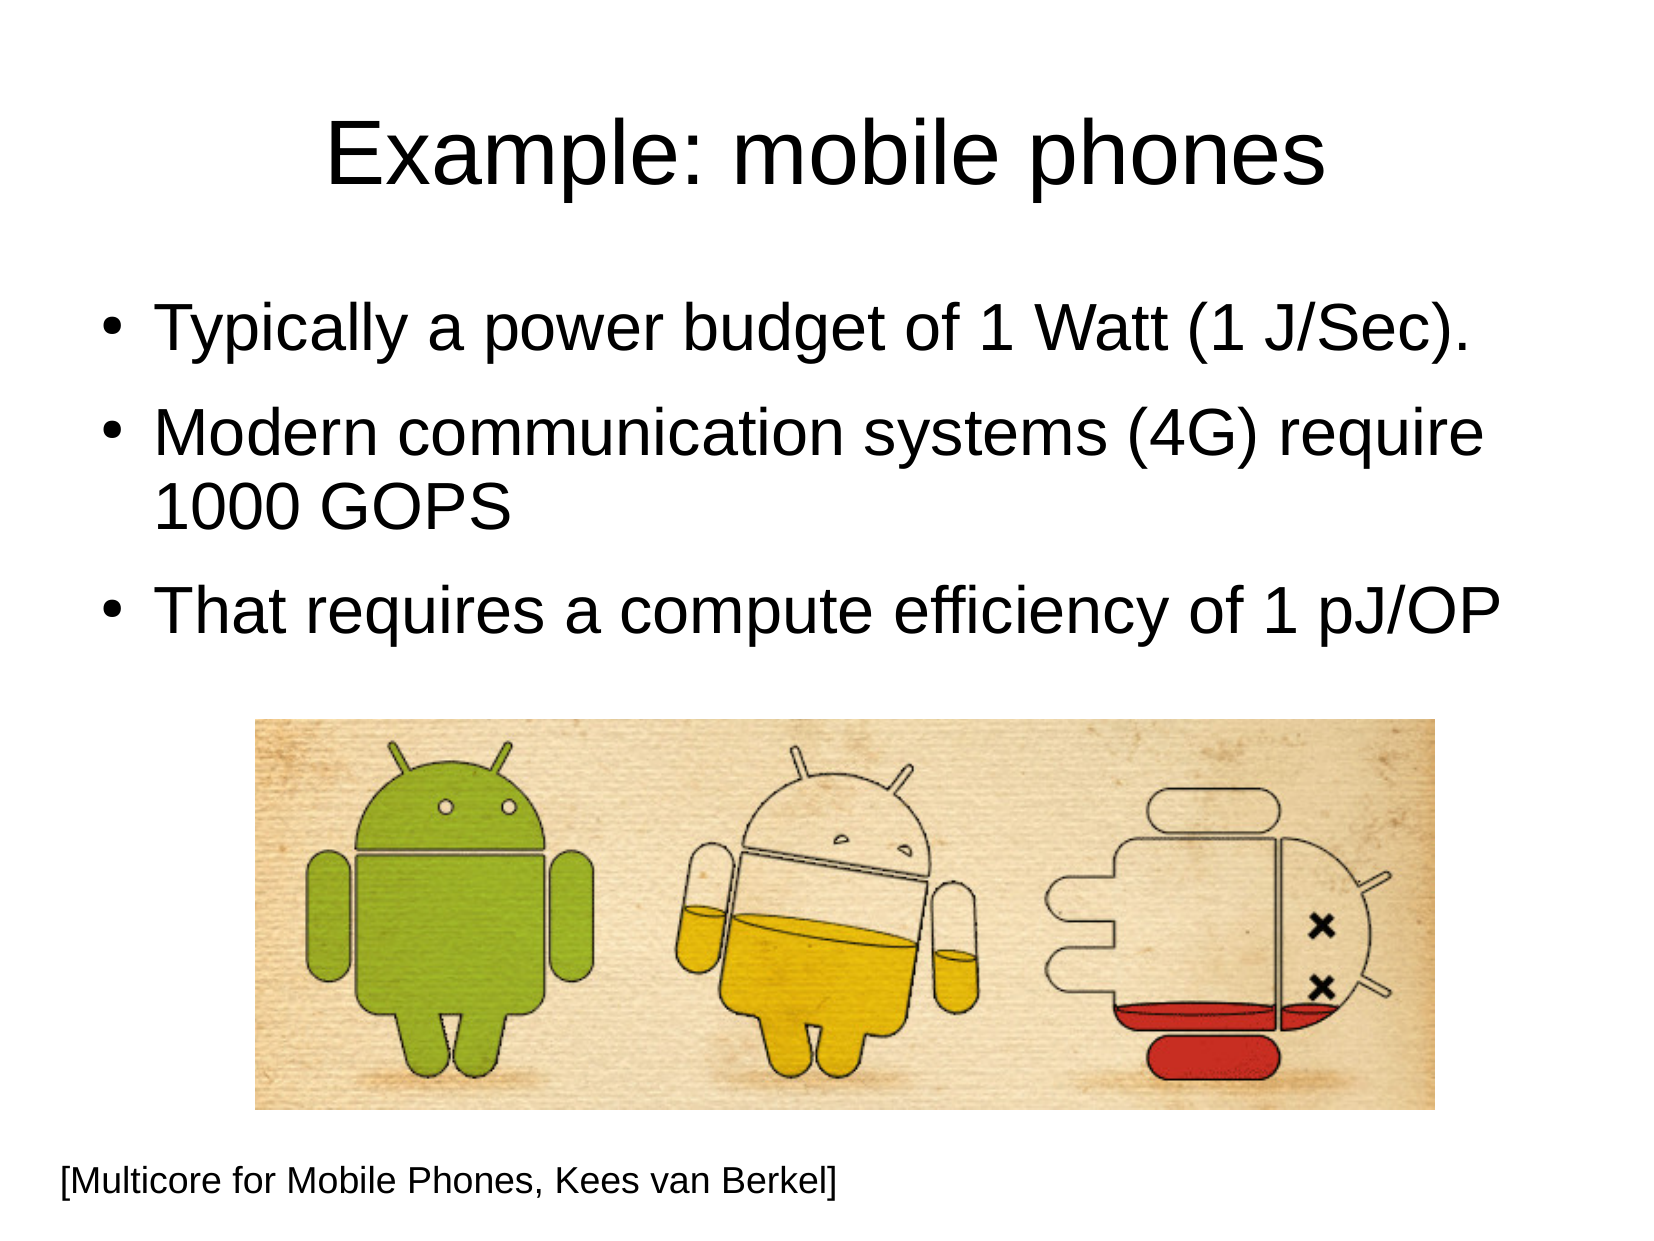

# Example: mobile phones
Typically a power budget of 1 Watt (1 J/Sec).
Modern communication systems (4G) require 1000 GOPS
That requires a compute efficiency of 1 pJ/OP
[Multicore for Mobile Phones, Kees van Berkel]